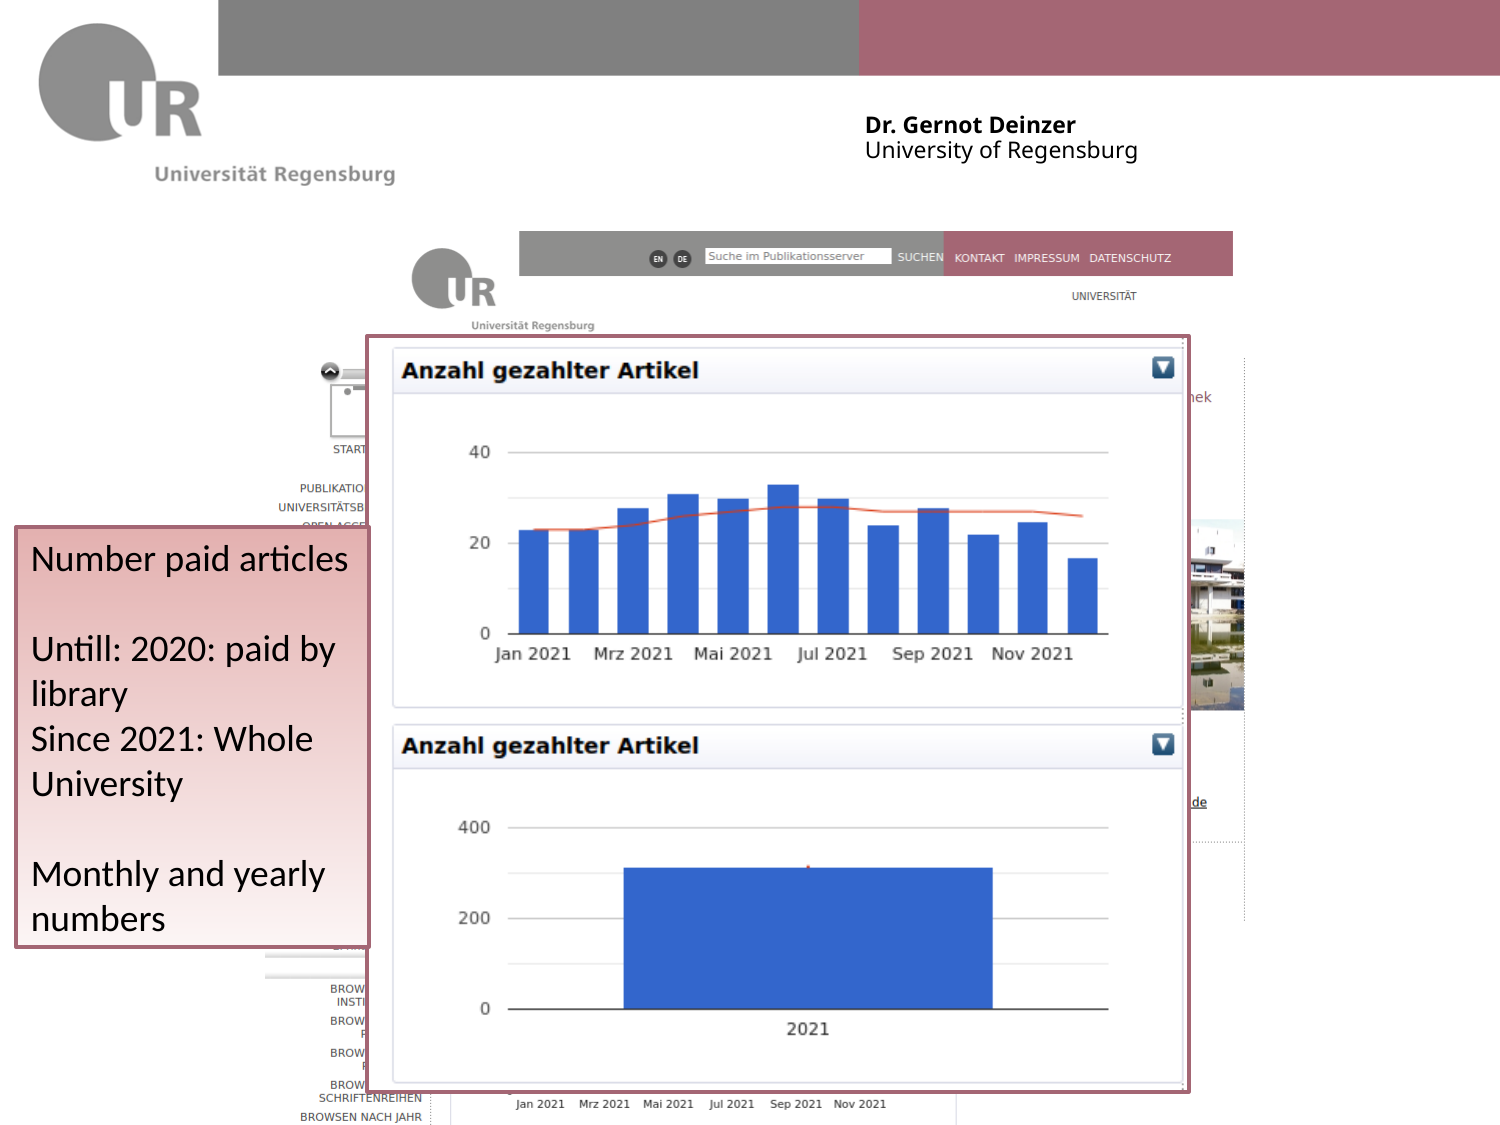

Number paid articles
Untill: 2020: paid by library
Since 2021: Whole University
Monthly and yearly numbers